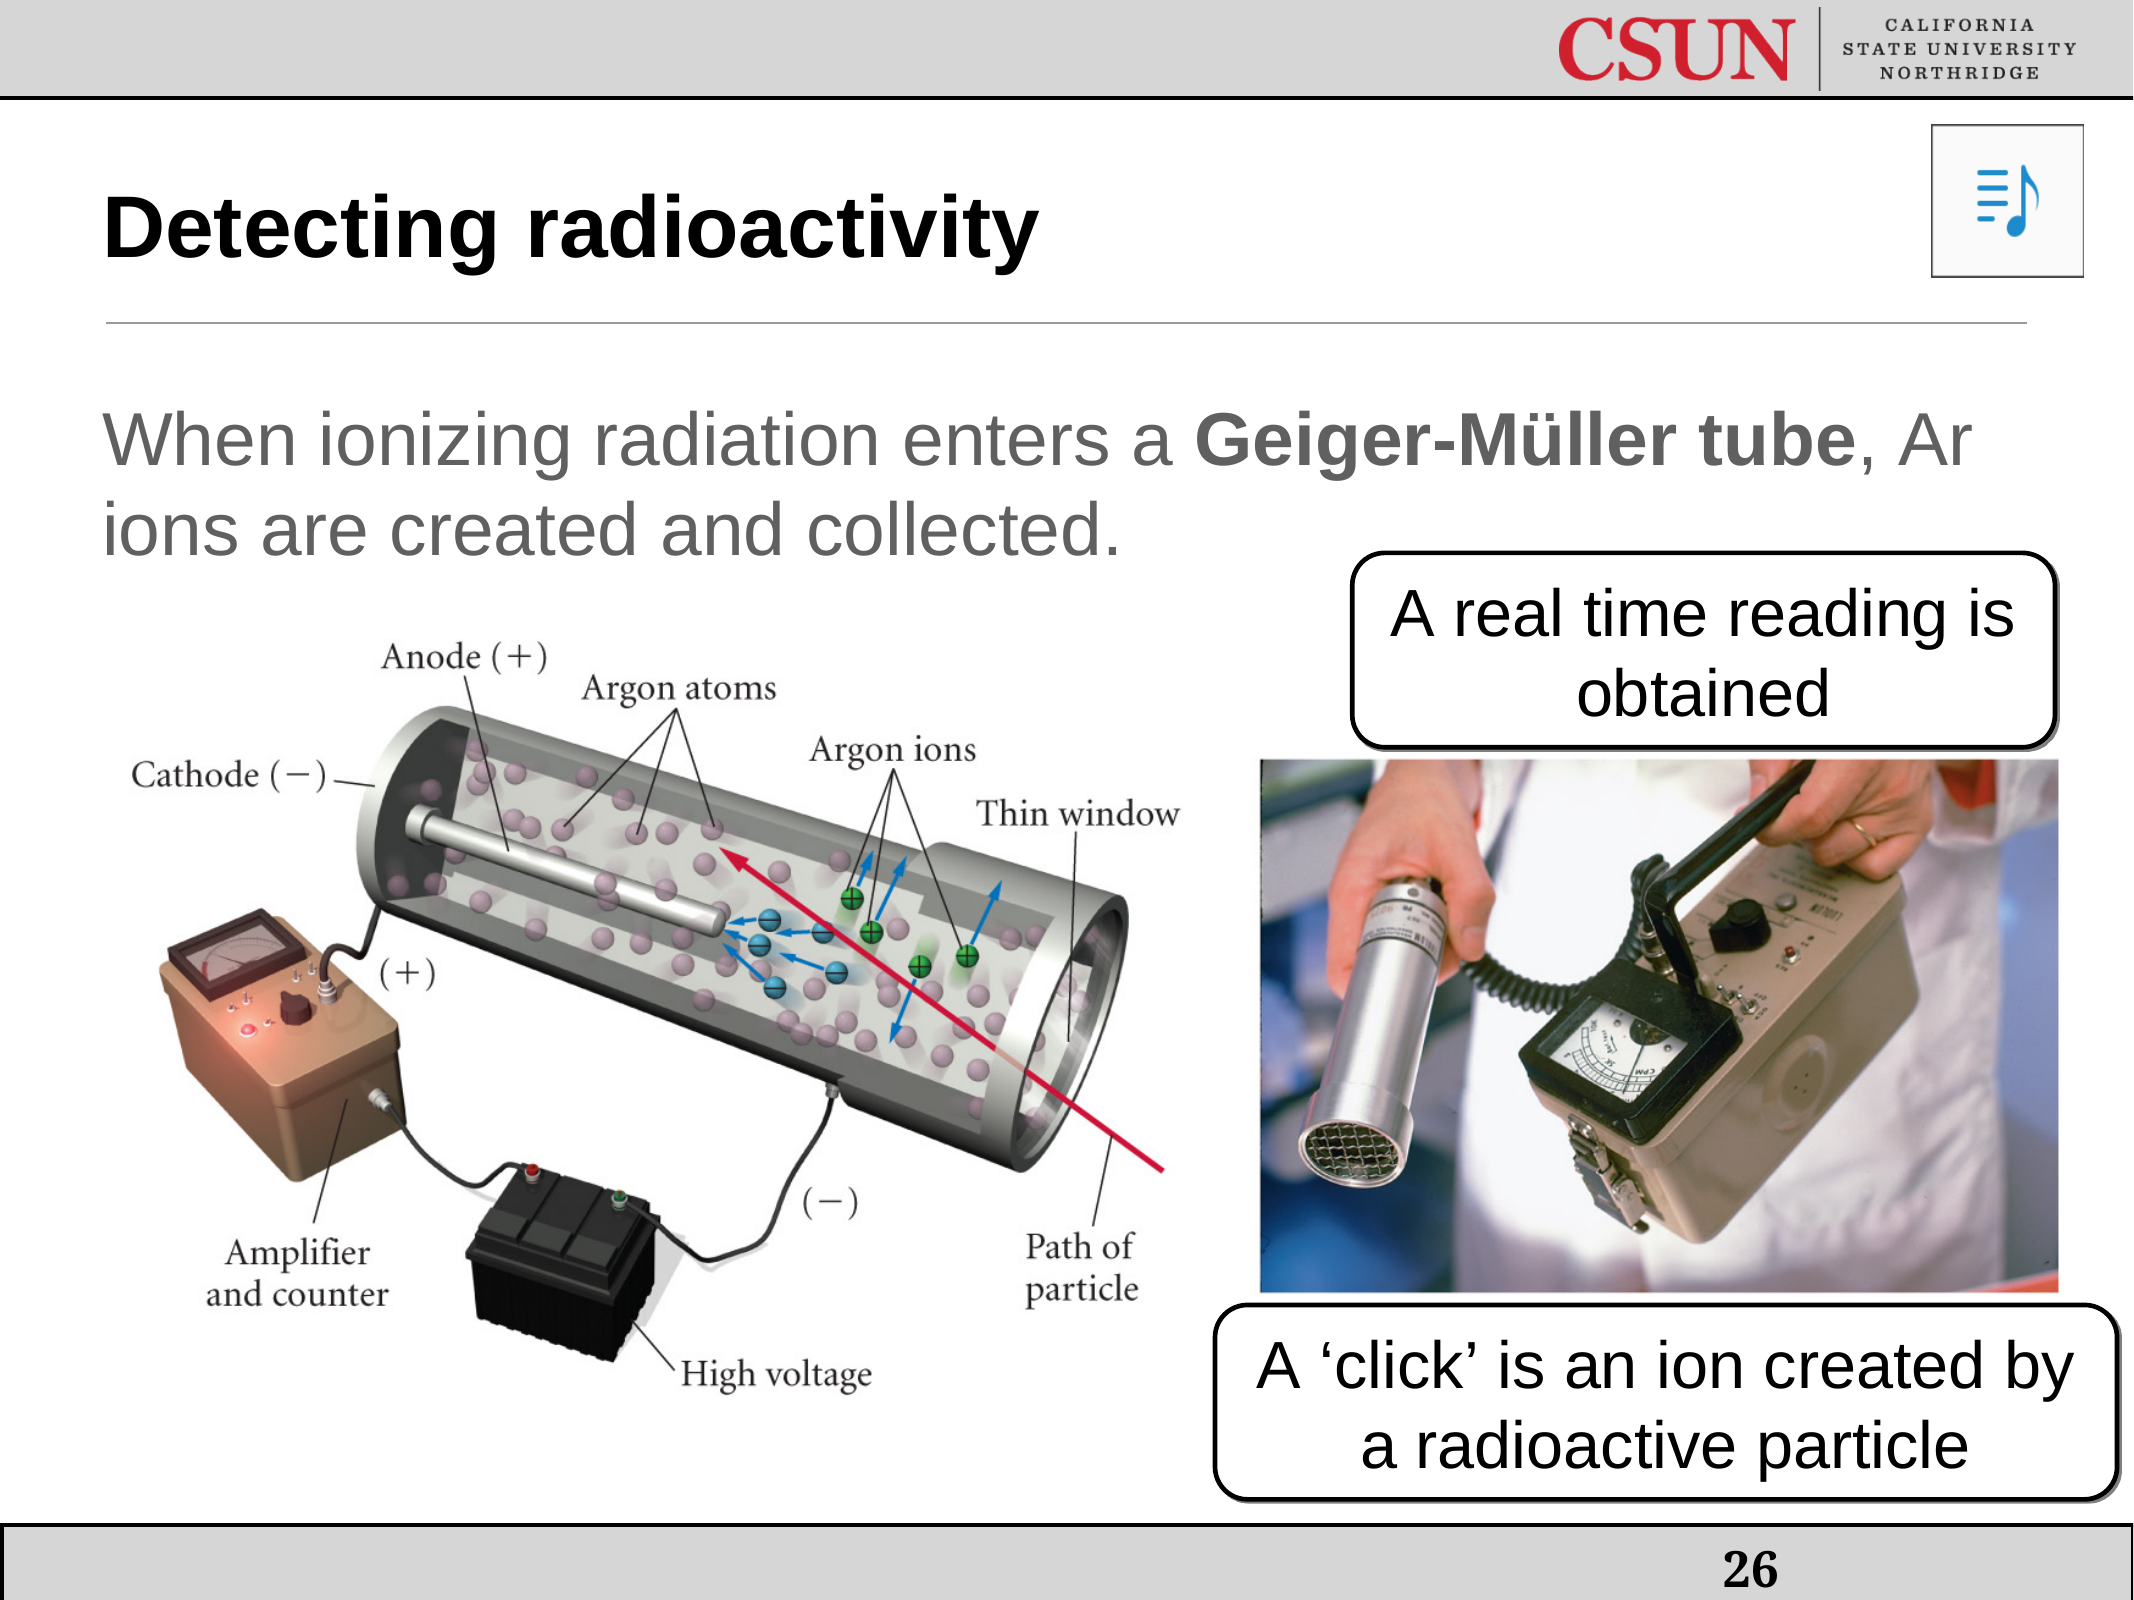

# Detecting radioactivity
When ionizing radiation enters a Geiger-Müller tube, Ar ions are created and collected.
A real time reading is obtained
A ‘click’ is an ion created by a radioactive particle
26